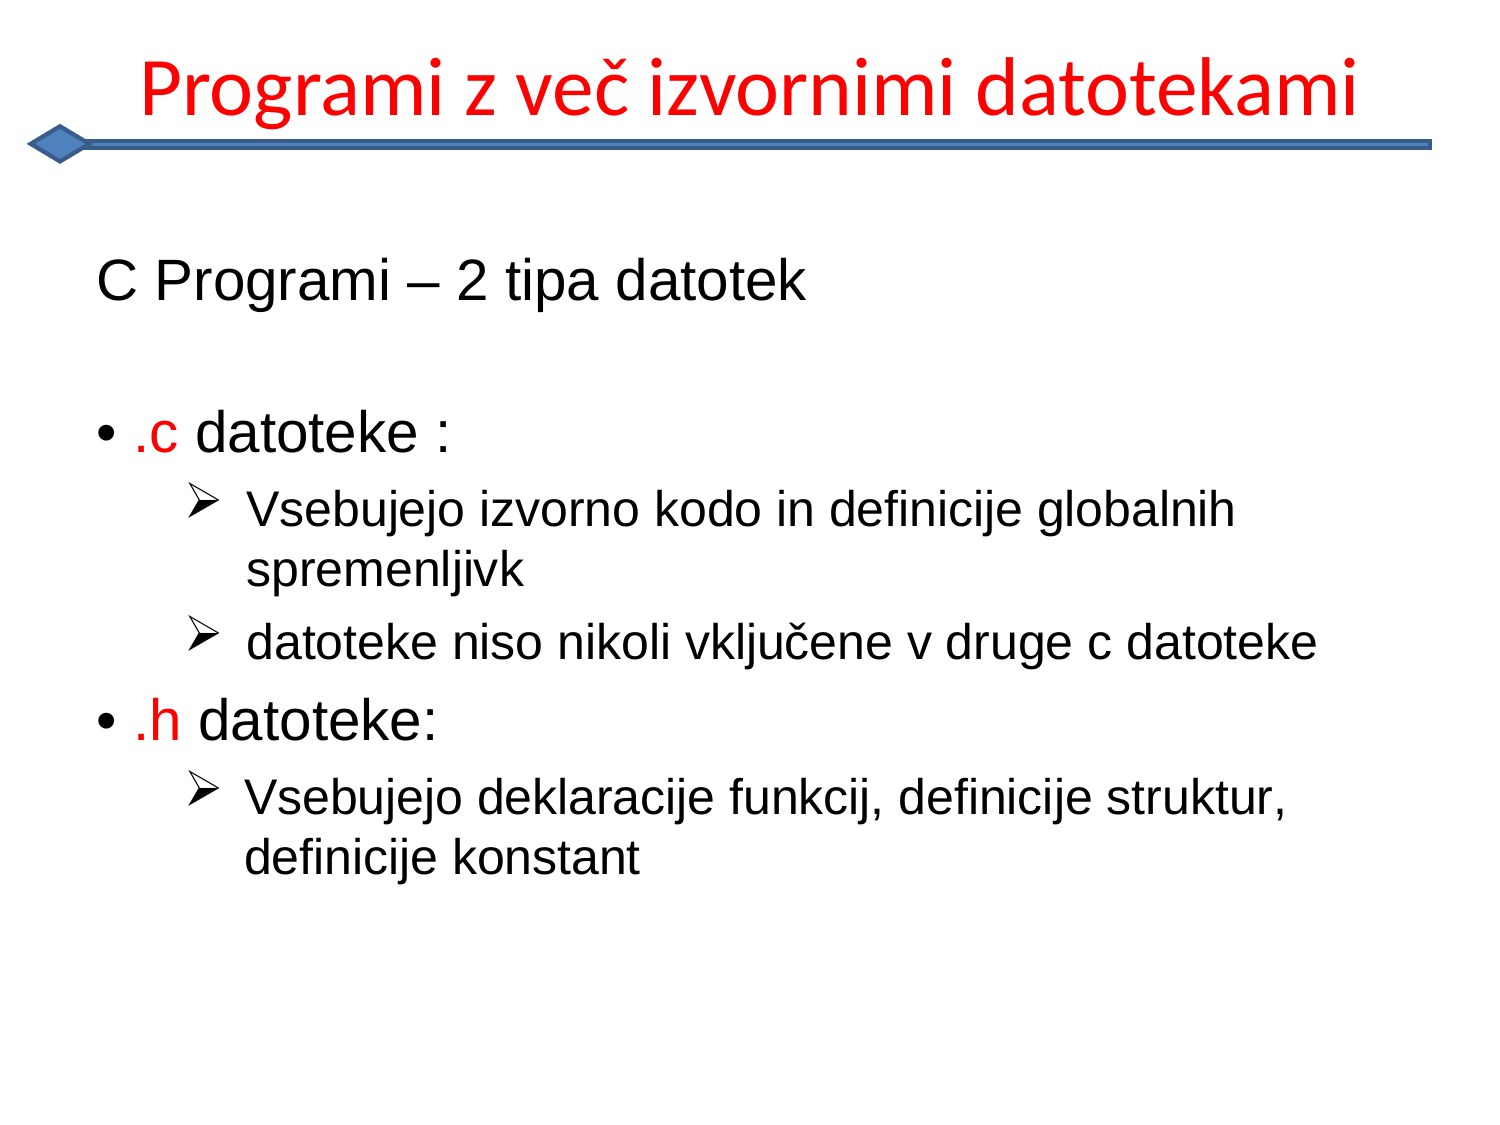

# Programi z več izvornimi datotekami
C Programi – 2 tipa datotek
• .c datoteke :
Vsebujejo izvorno kodo in definicije globalnih spremenljivk
datoteke niso nikoli vključene v druge c datoteke
• .h datoteke:
Vsebujejo deklaracije funkcij, definicije struktur, definicije konstant